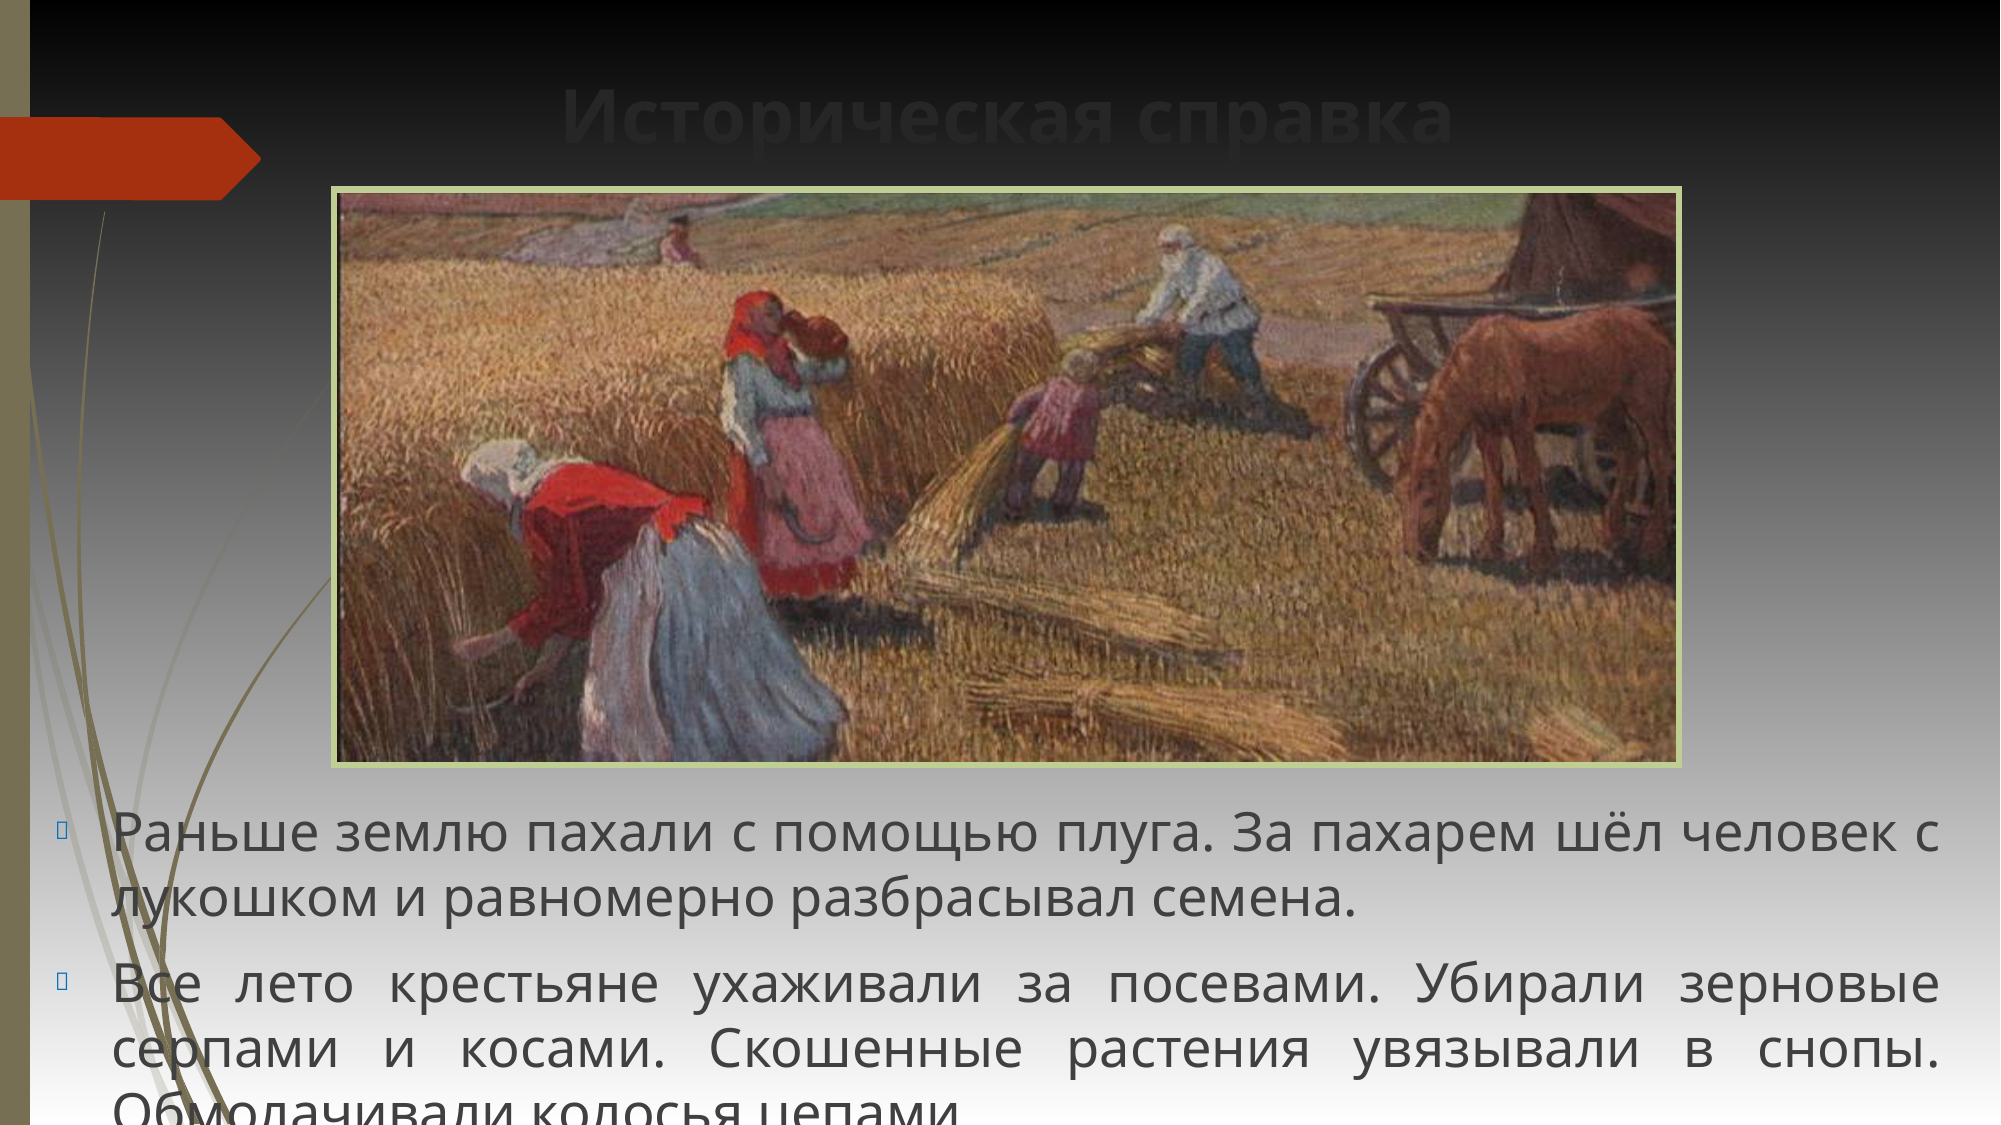

# Историческая справка
Раньше землю пахали с помощью плуга. За пахарем шёл человек с лукошком и равномерно разбрасывал семена.
Все лето крестьяне ухаживали за посевами. Убирали зерновые серпами и косами. Скошенные растения увязывали в снопы. Обмолачивали колосья цепами.